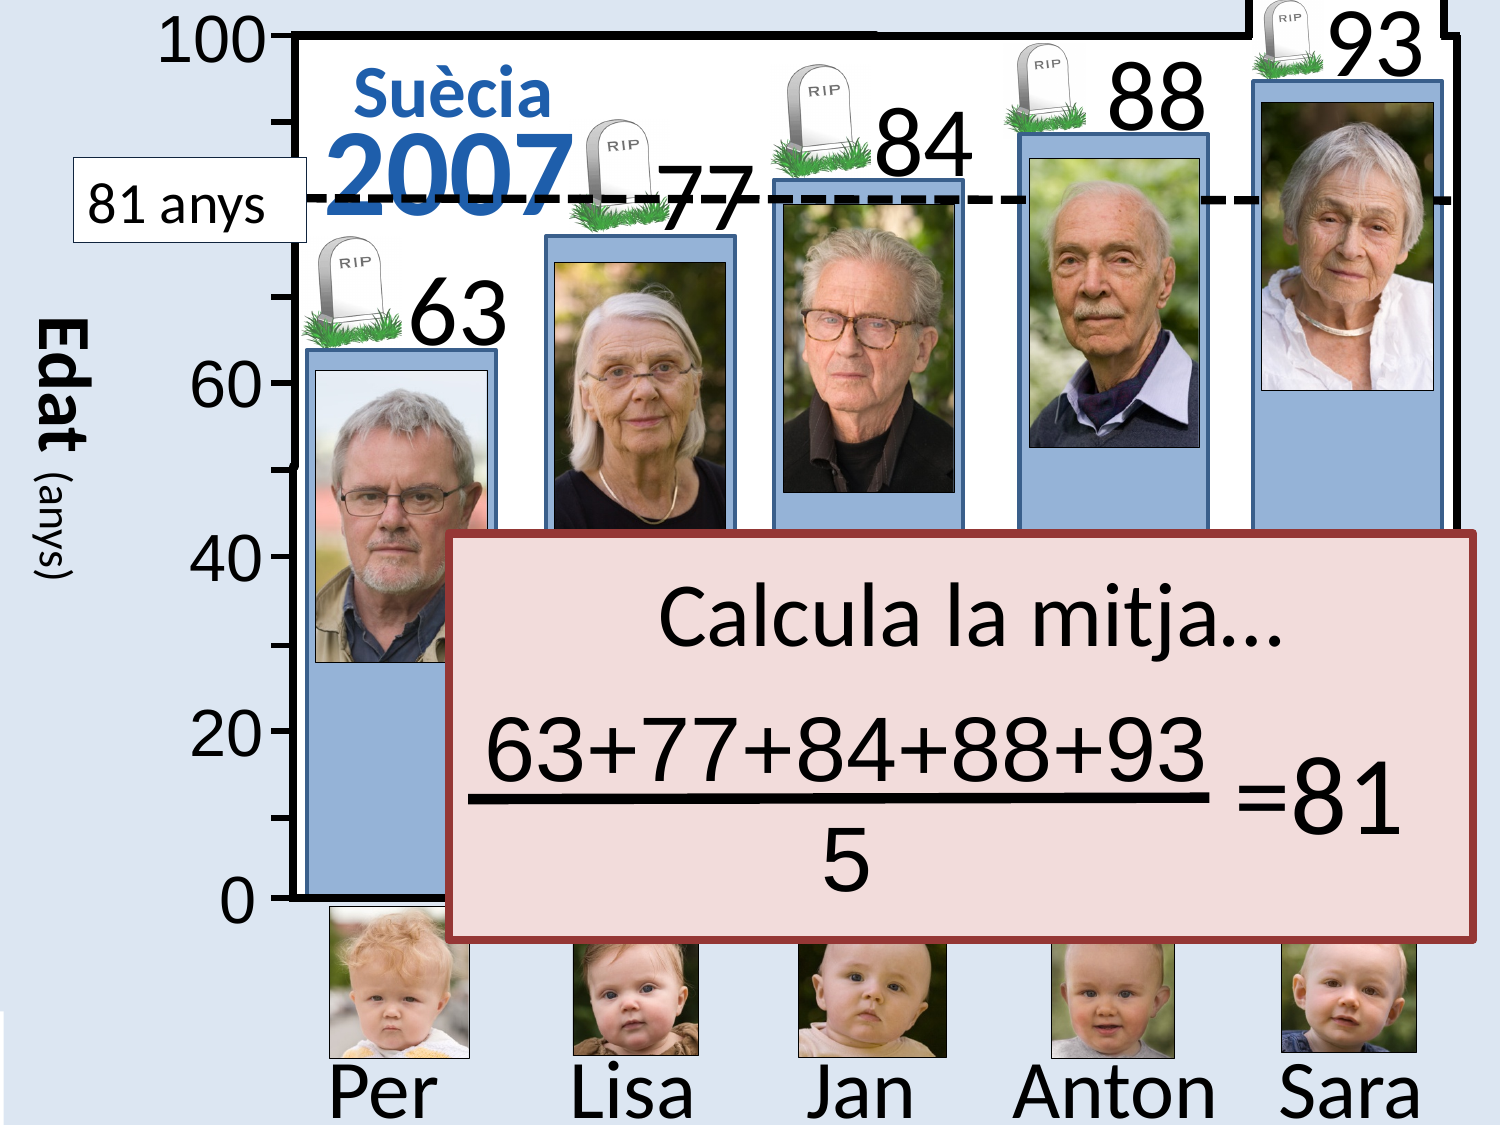

93
100
80
60
40
20
0
88
Suècia
84
2007
77
81 anys
63
Edat (anys)
Calcula la mitja…
63+77+84+88+93
5
=81
Per
Lisa
Jan
Anton
Sara